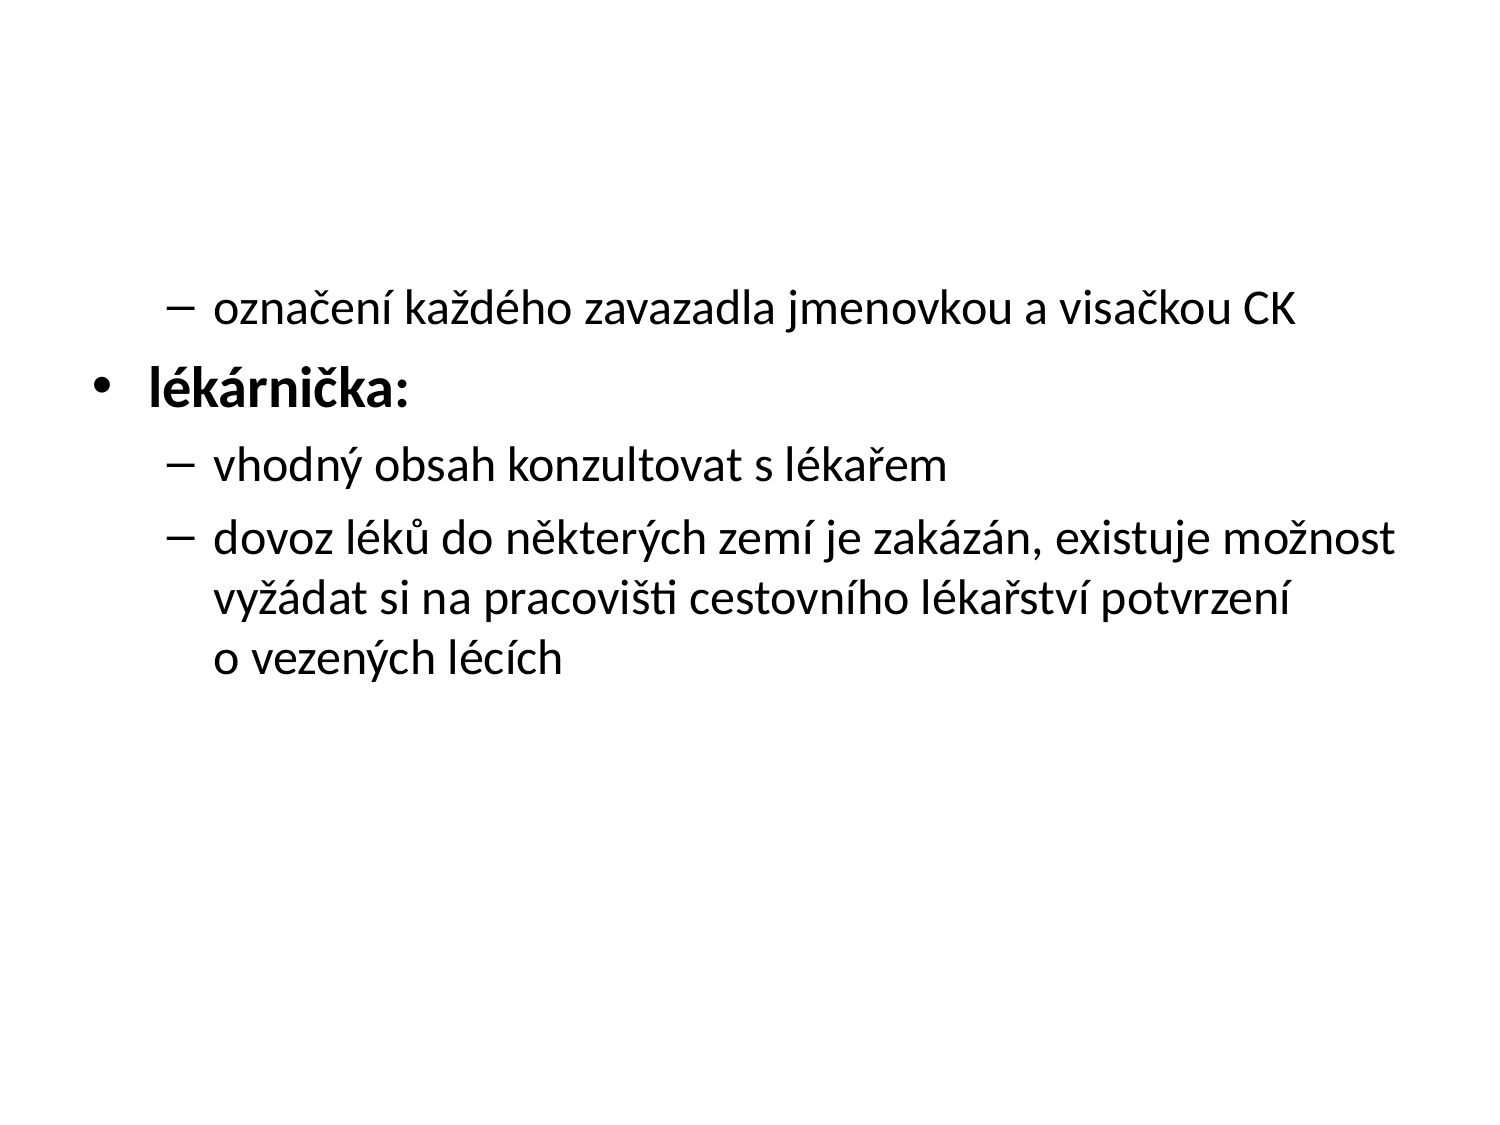

# označení každého zavazadla jmenovkou a visačkou CK
lékárnička:
vhodný obsah konzultovat s lékařem
dovoz léků do některých zemí je zakázán, existuje možnost vyžádat si na pracovišti cestovního lékařství potvrzení
o vezených lécích